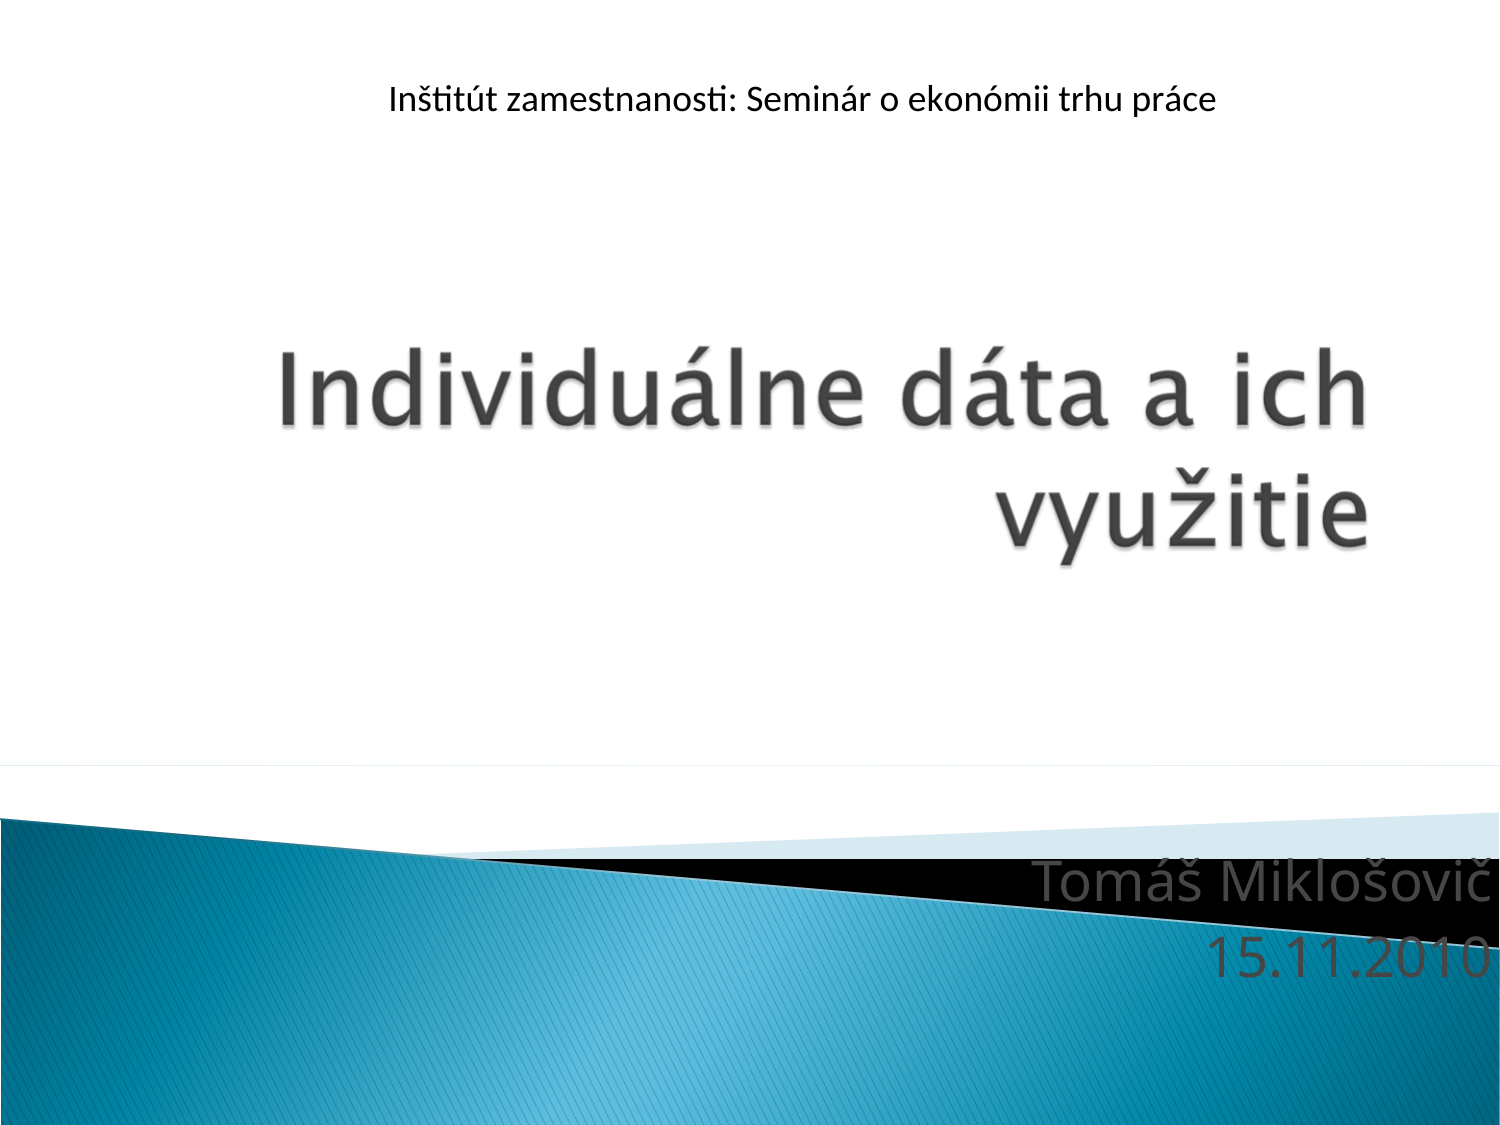

Inštitút zamestnanosti: Seminár o ekonómii trhu práce
Tomáš Miklošovič
15.11.2010